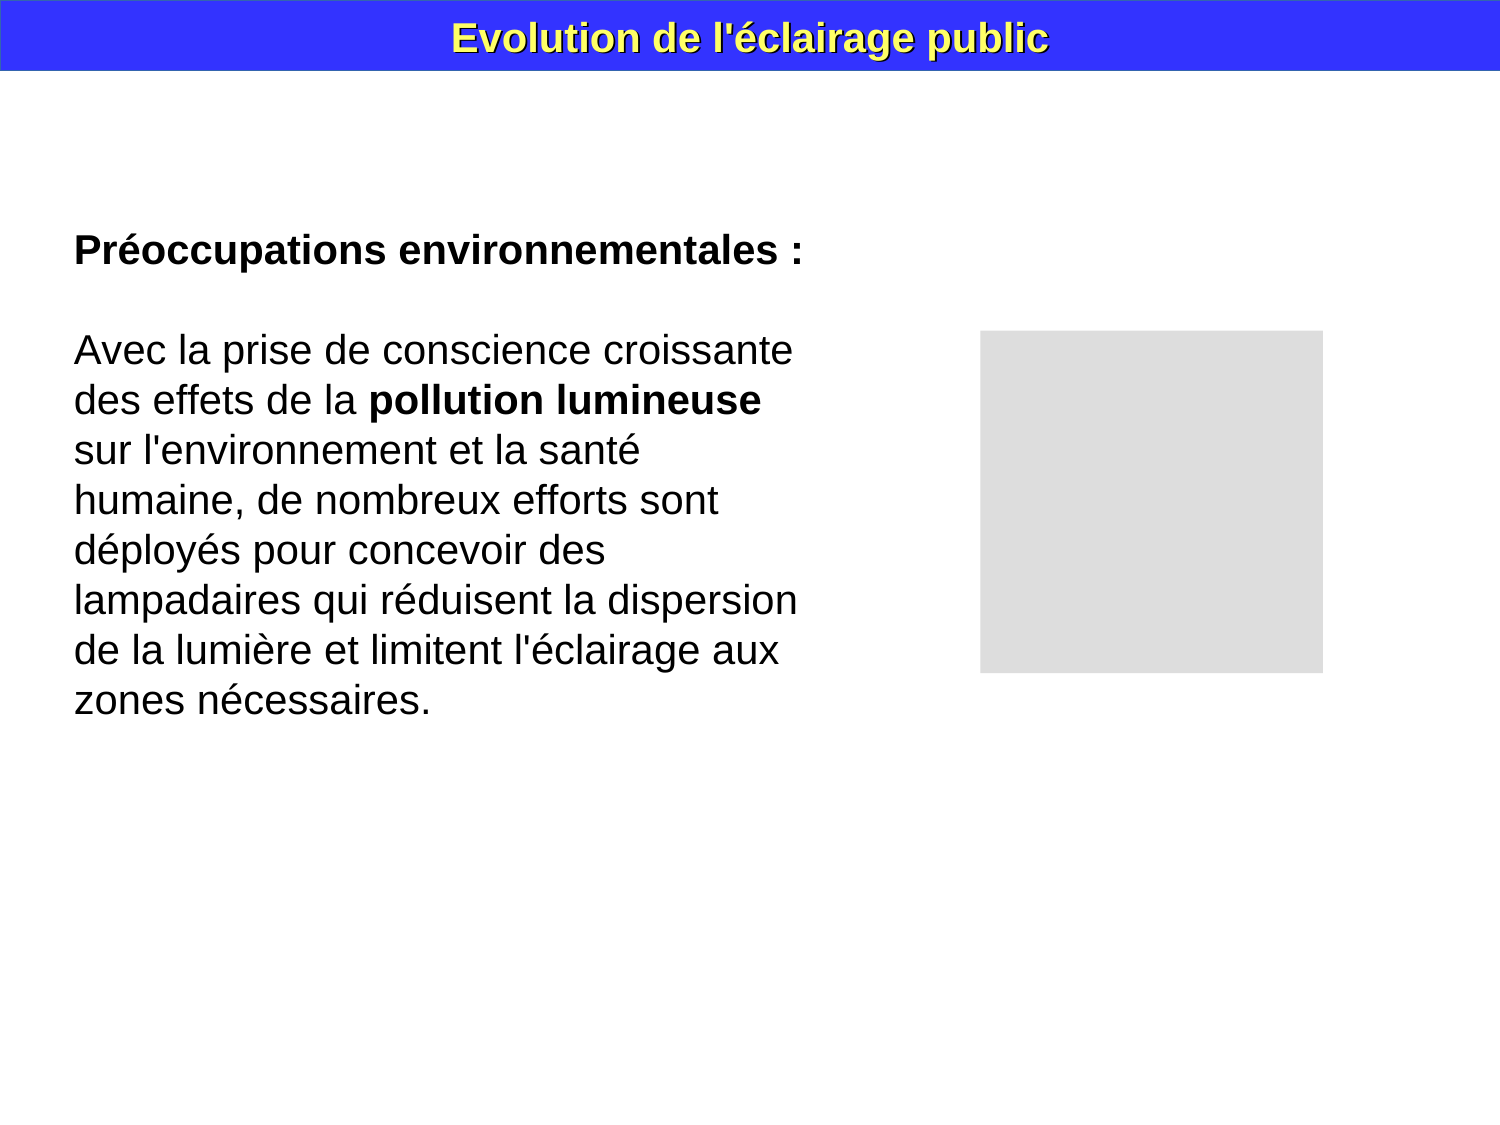

Evolution de l'éclairage public
Préoccupations environnementales :
Avec la prise de conscience croissante des effets de la pollution lumineuse sur l'environnement et la santé humaine, de nombreux efforts sont déployés pour concevoir des lampadaires qui réduisent la dispersion de la lumière et limitent l'éclairage aux zones nécessaires.